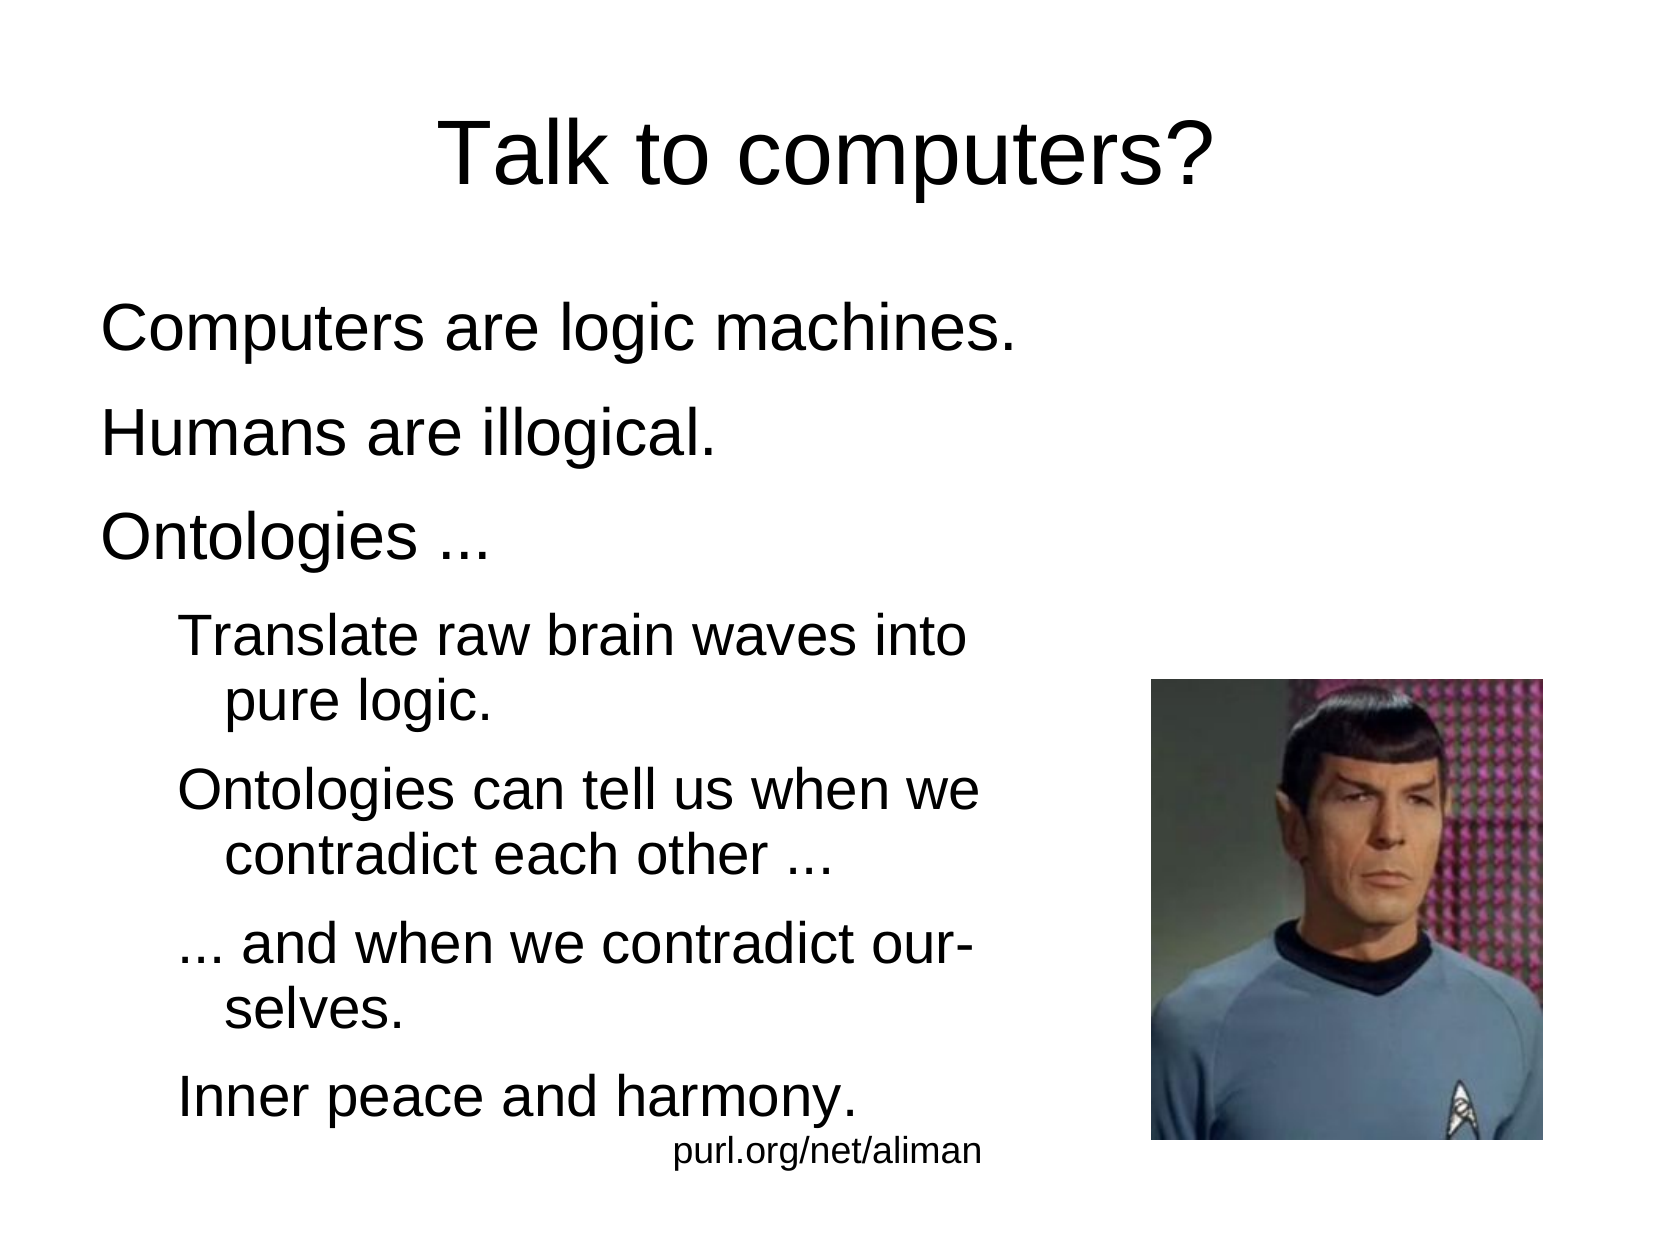

# Talk to computers?
Computers are logic machines.
Humans are illogical.
Ontologies ...
Translate raw brain waves into
pure logic.
Ontologies can tell us when we
contradict each other ...
... and when we contradict our-
selves.
Inner peace and harmony.